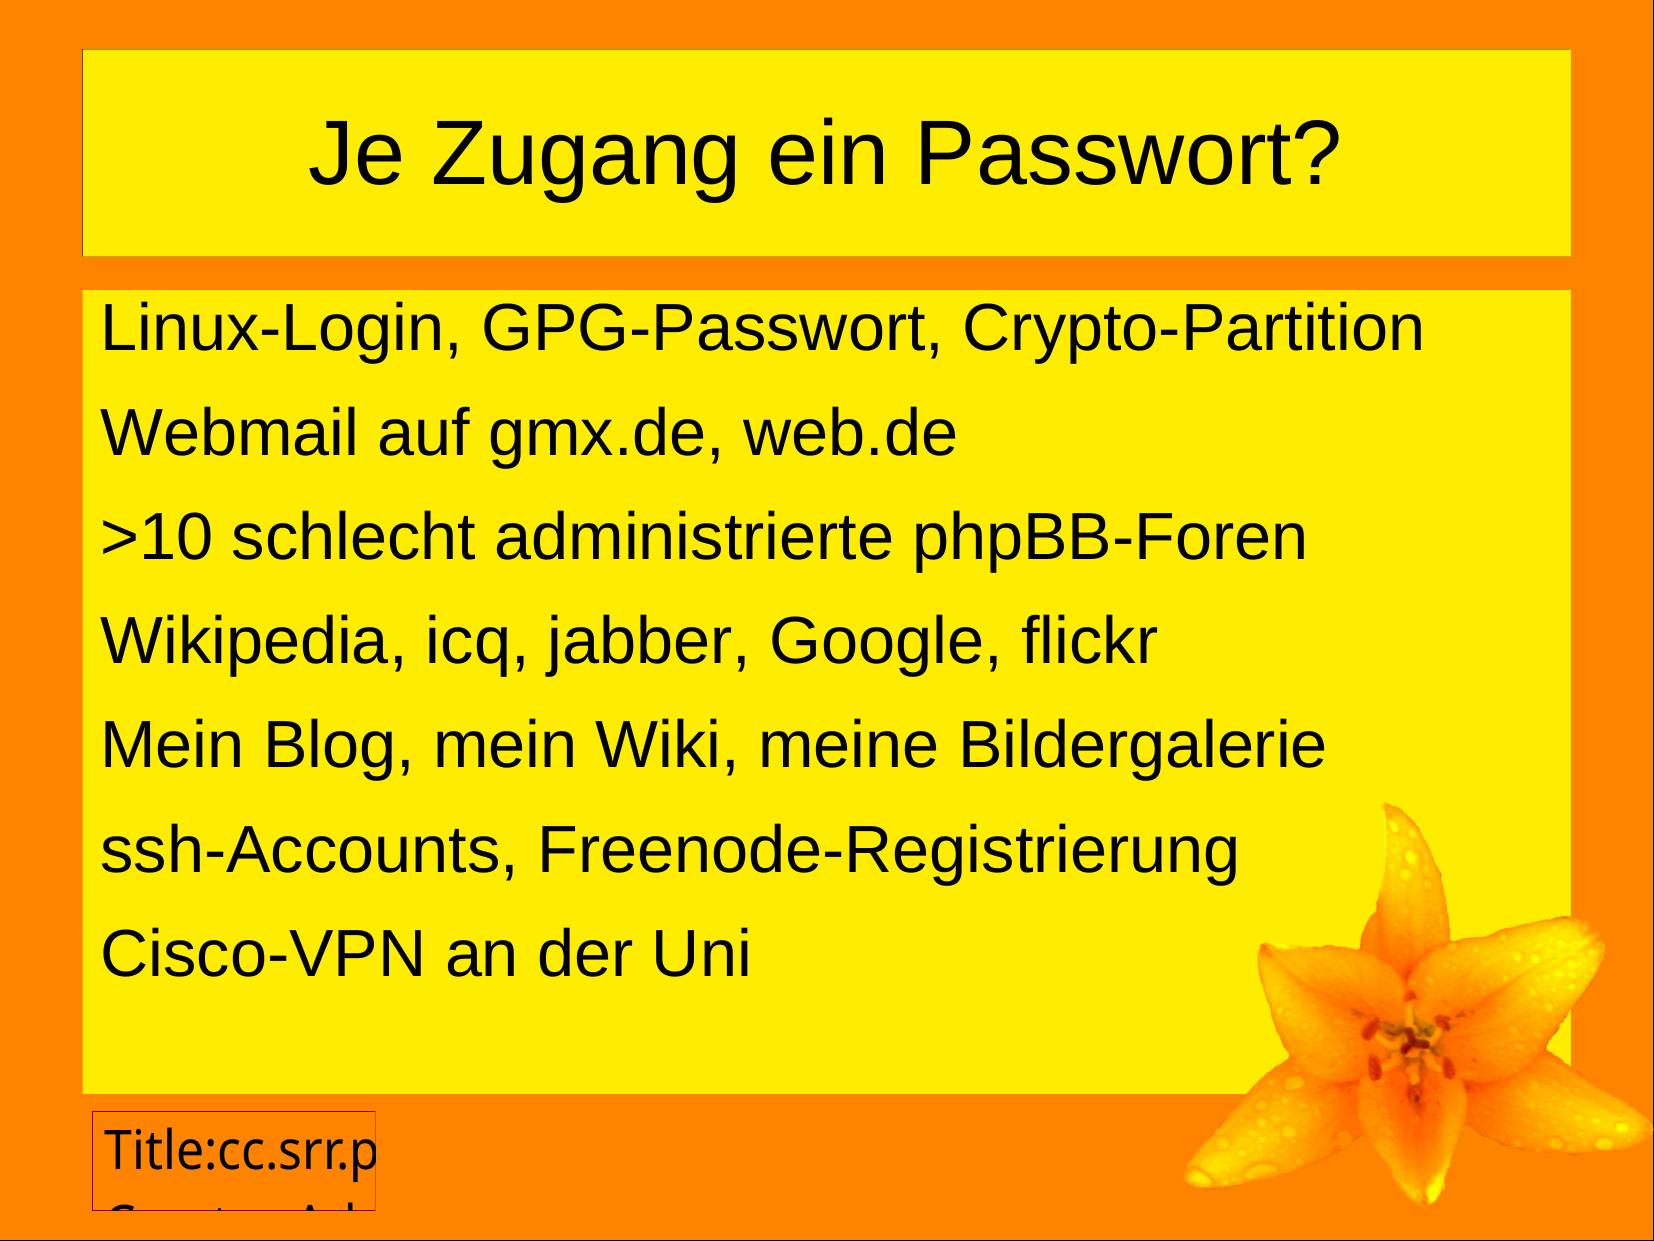

# Je Zugang ein Passwort?
Linux-Login, GPG-Passwort, Crypto-Partition
Webmail auf gmx.de, web.de
>10 schlecht administrierte phpBB-Foren
Wikipedia, icq, jabber, Google, flickr
Mein Blog, mein Wiki, meine Bildergalerie
ssh-Accounts, Freenode-Registrierung
Cisco-VPN an der Uni